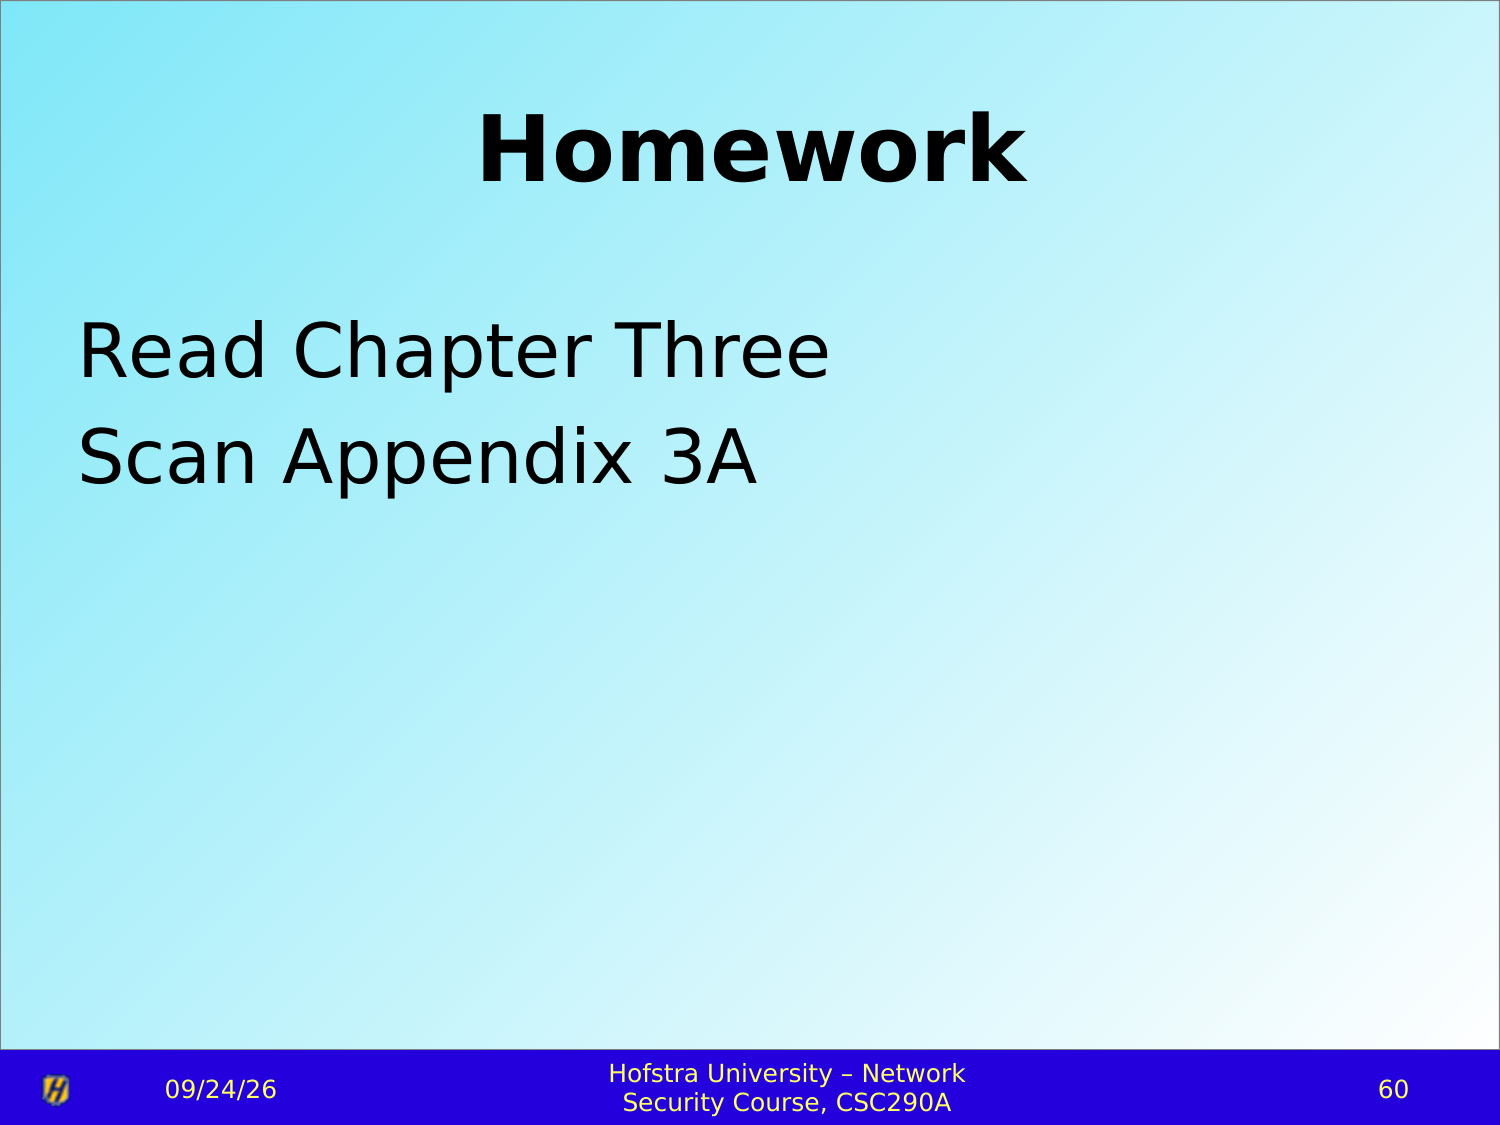

# Homework
Read Chapter Three
Scan Appendix 3A
60